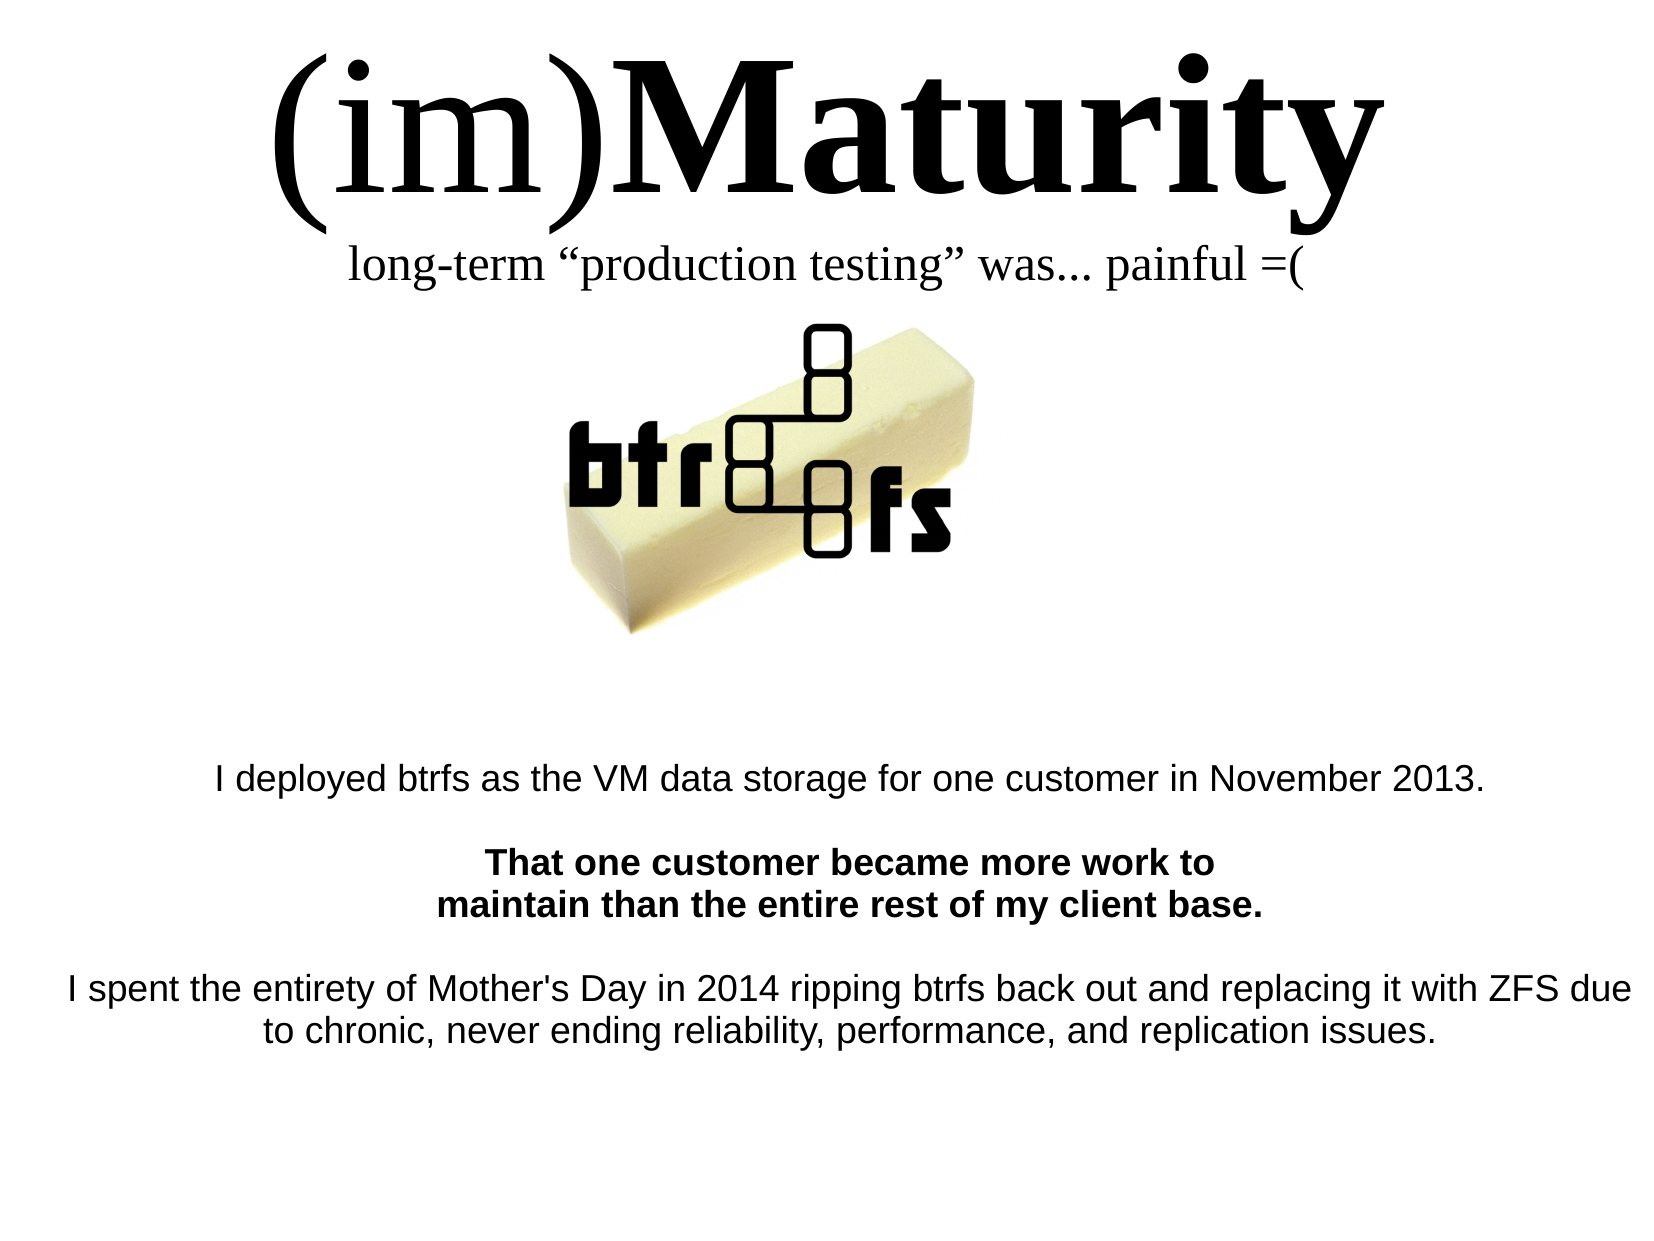

# (im)Maturity long-term “production testing” was... painful =(
| I deployed btrfs as the VM data storage for one customer in November 2013. That one customer became more work to maintain than the entire rest of my client base. I spent the entirety of Mother's Day in 2014 ripping btrfs back out and replacing it with ZFS due to chronic, never ending reliability, performance, and replication issues. |
| --- |